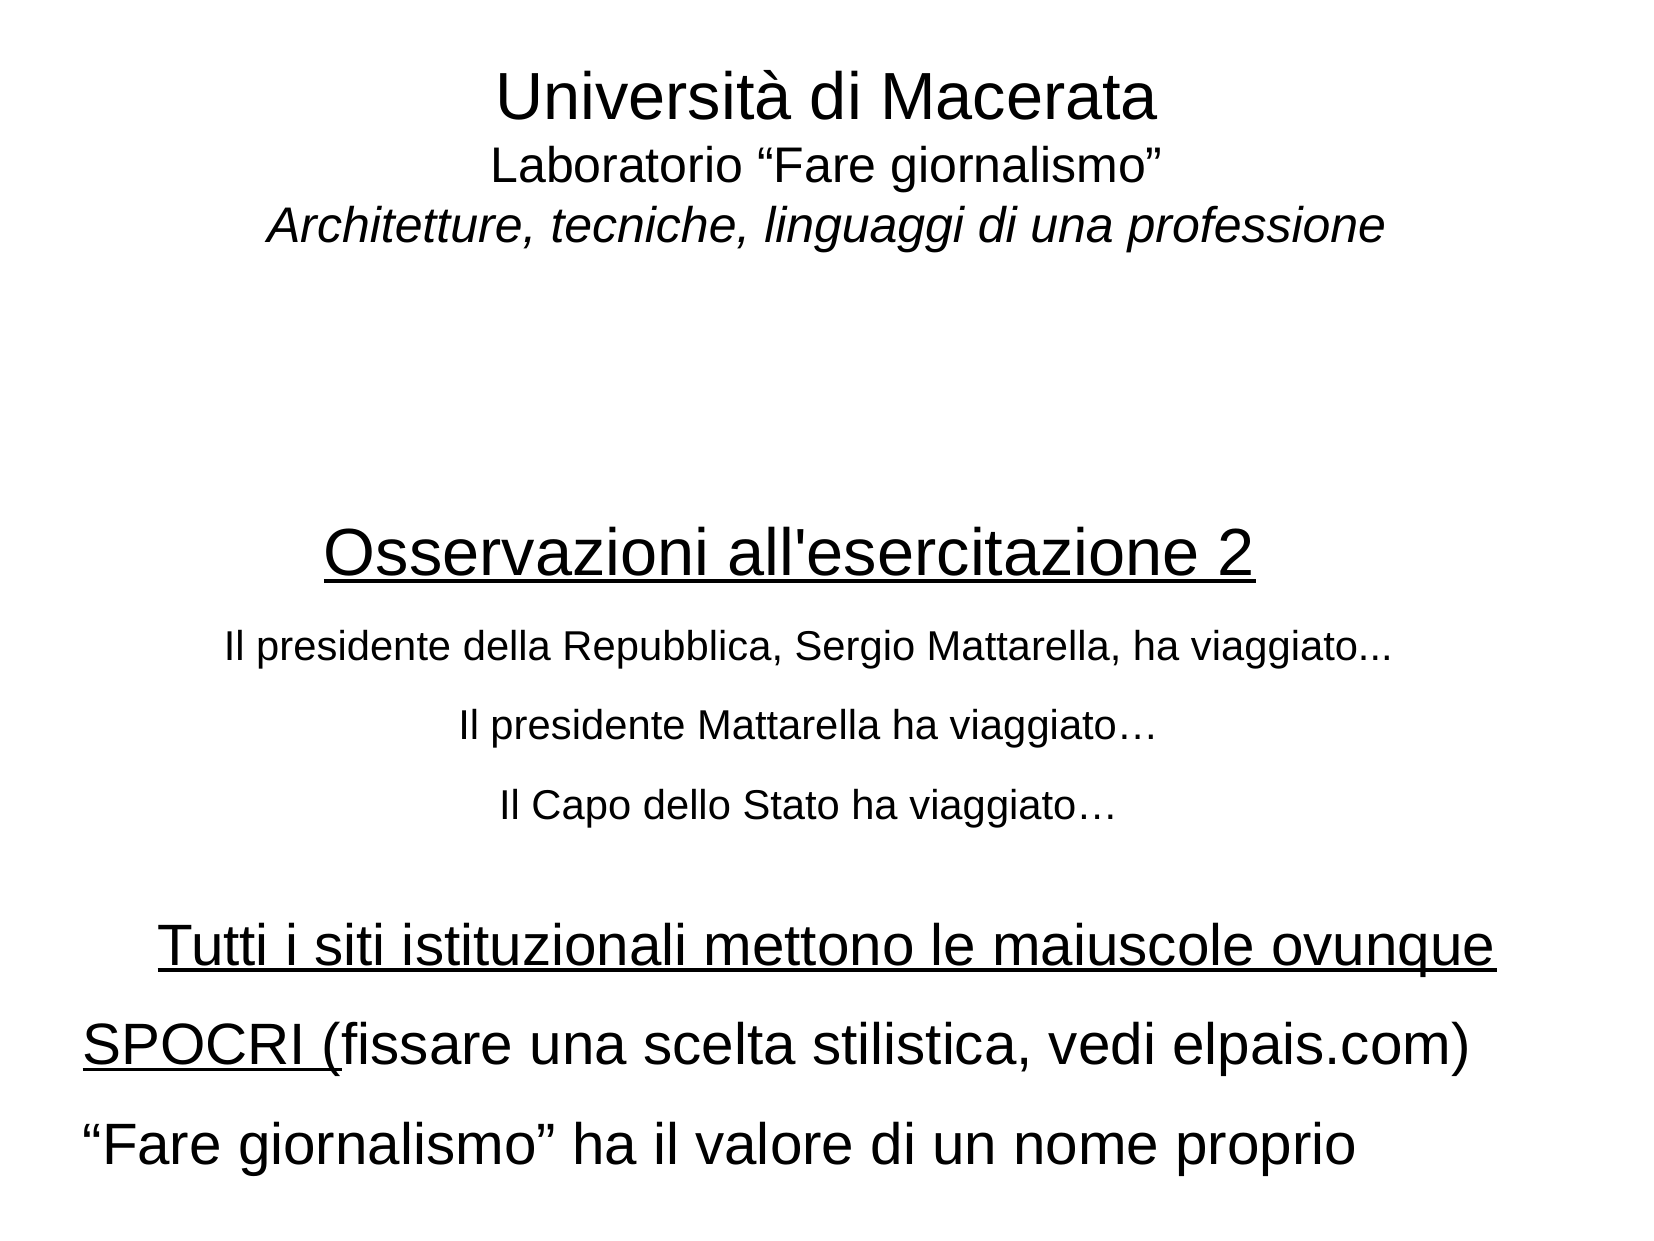

# Università di Macerata Laboratorio “Fare giornalismo” Architetture, tecniche, linguaggi di una professione
Osservazioni all'esercitazione 2
Il presidente della Repubblica, Sergio Mattarella, ha viaggiato...
Il presidente Mattarella ha viaggiato…
Il Capo dello Stato ha viaggiato…
Tutti i siti istituzionali mettono le maiuscole ovunque
SPOCRI (fissare una scelta stilistica, vedi elpais.com)
“Fare giornalismo” ha il valore di un nome proprio